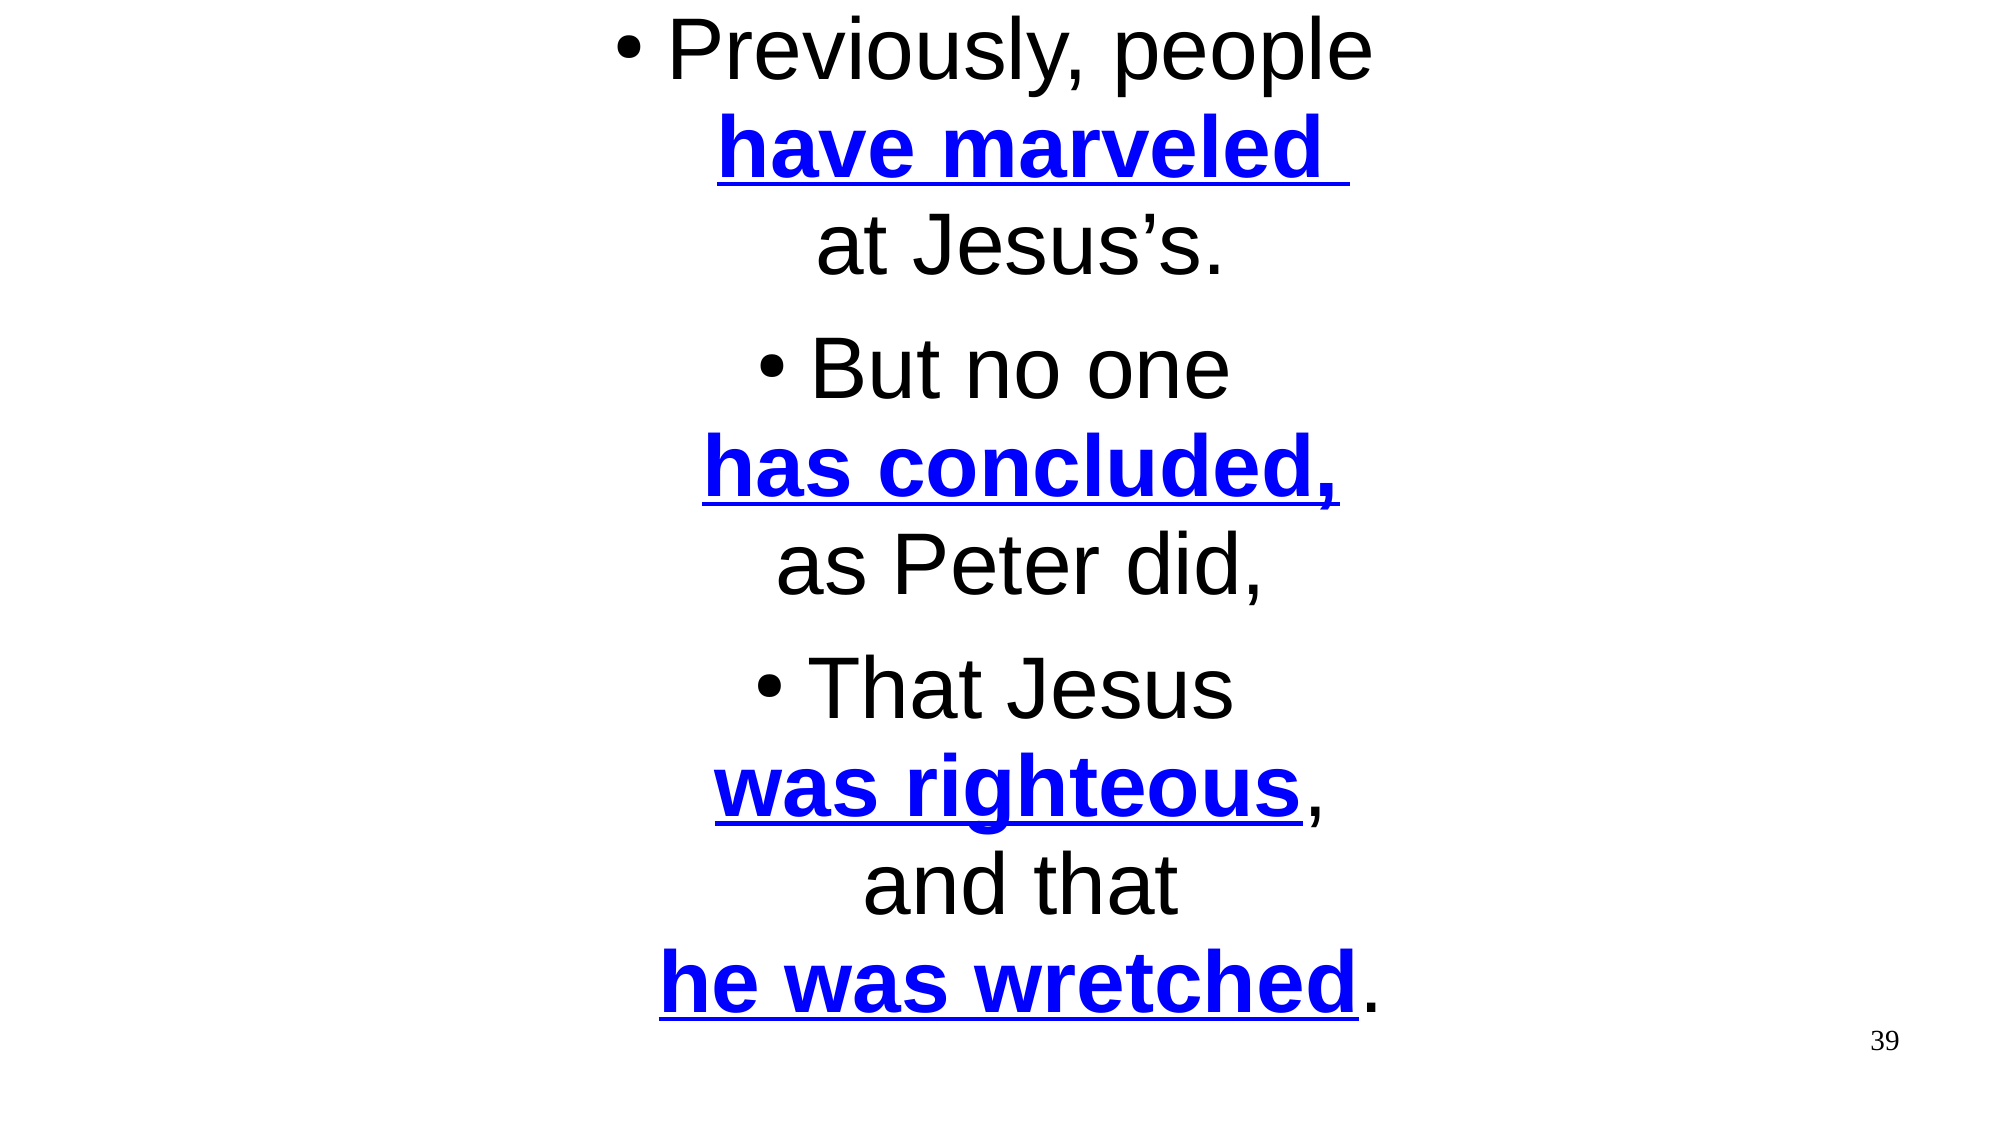

# Previously, people have marveled at Jesus’s.
But no one
has concluded,
as Peter did,
That Jesus
was righteous,
and that
he was wretched.
39